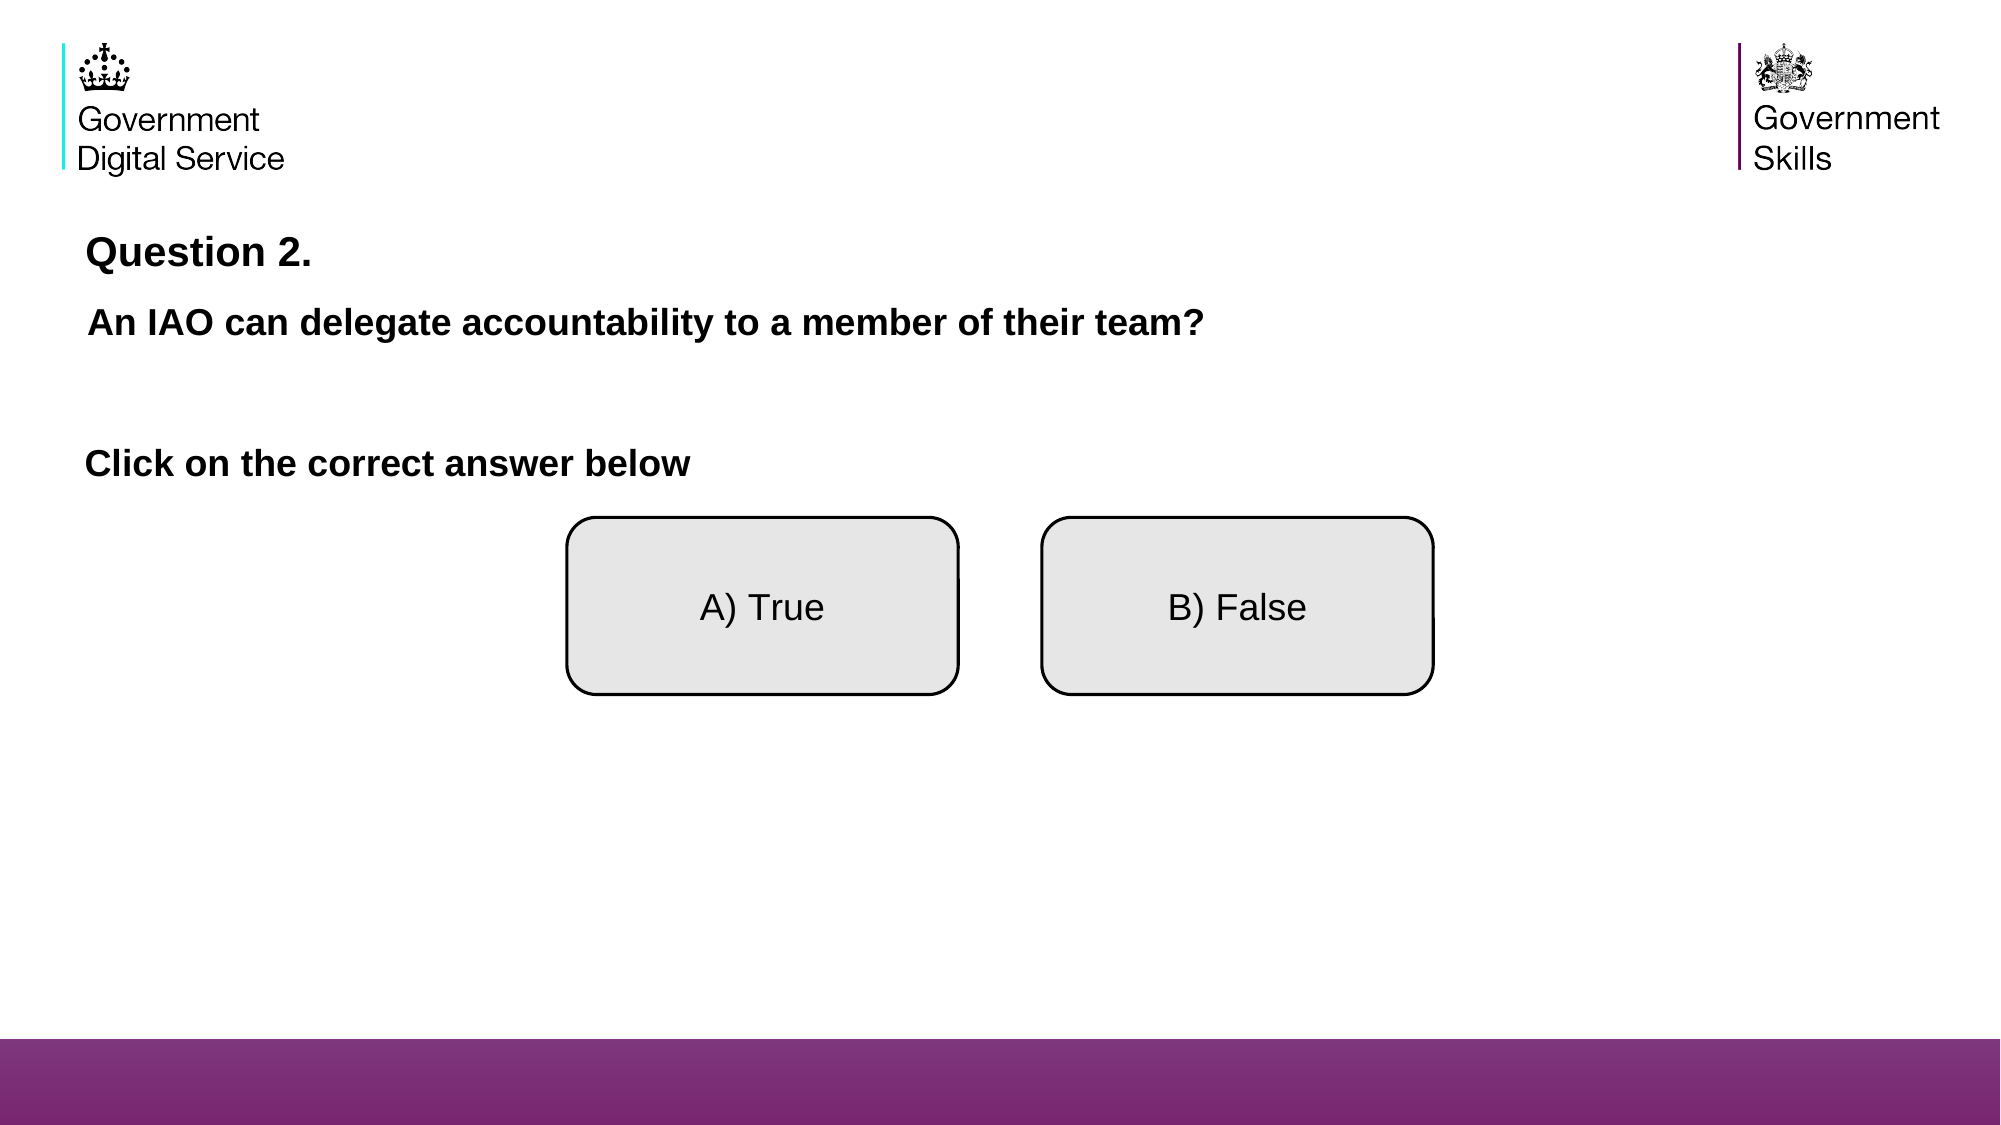

# Question 2.
An IAO can delegate accountability to a member of their team?
Click on the correct answer below
A) True
B) False